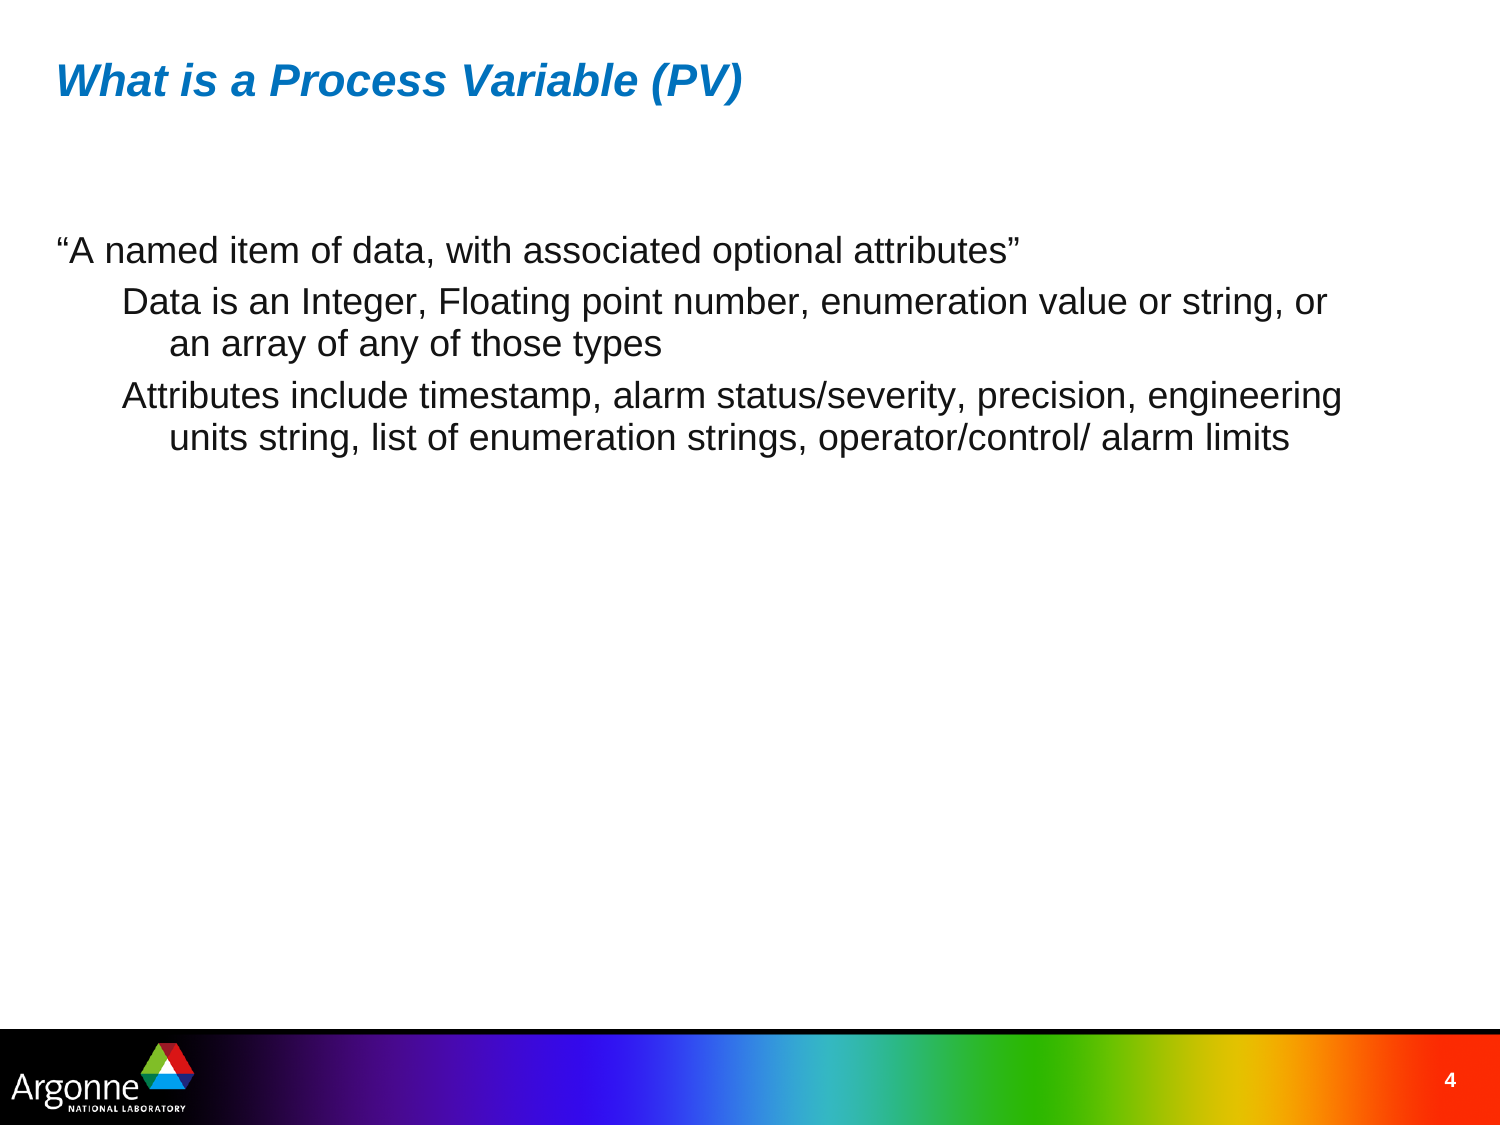

# What is a Process Variable (PV)
“A named item of data, with associated optional attributes”
Data is an Integer, Floating point number, enumeration value or string, or an array of any of those types
Attributes include timestamp, alarm status/severity, precision, engineering units string, list of enumeration strings, operator/control/ alarm limits
4